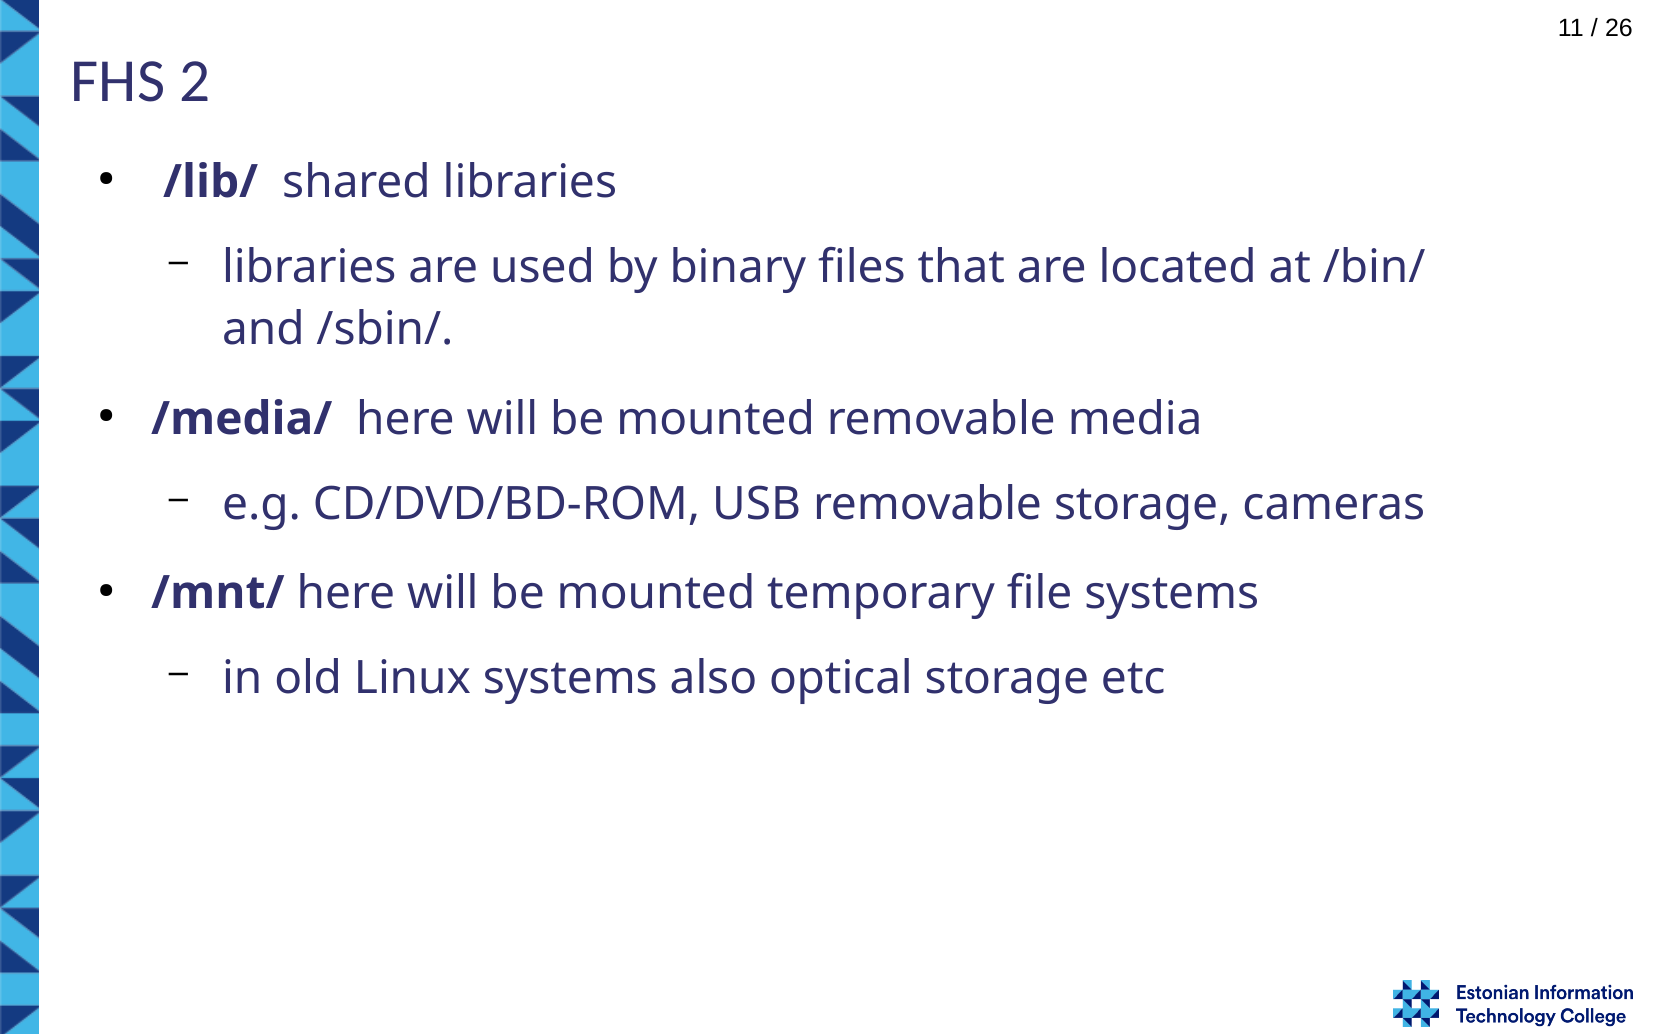

# FHS 2
 /lib/ shared libraries
libraries are used by binary files that are located at /bin/ and /sbin/.
/media/ here will be mounted removable media
e.g. CD/DVD/BD-ROM, USB removable storage, cameras
/mnt/ here will be mounted temporary file systems
in old Linux systems also optical storage etc